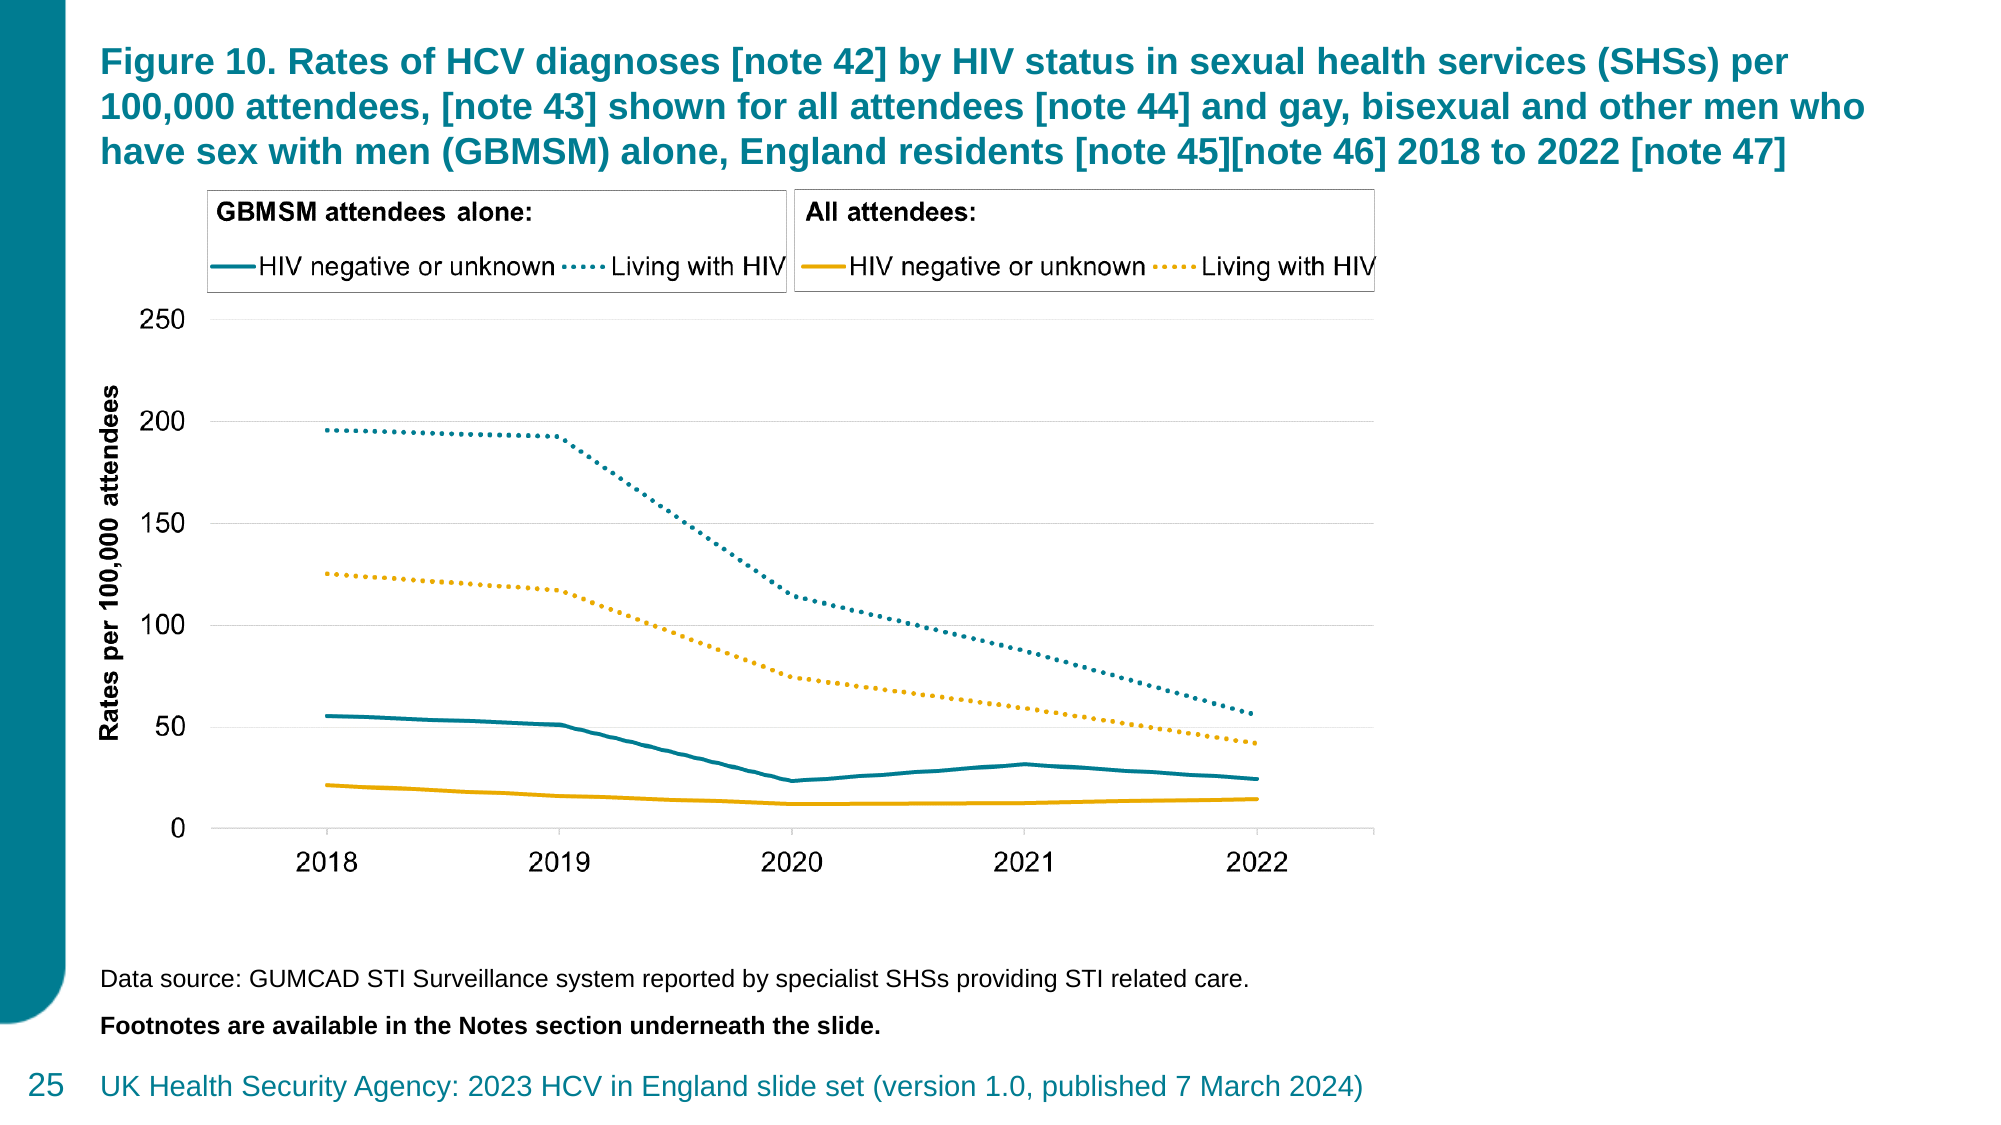

# Figure 10. Rates of HCV diagnoses [note 42] by HIV status in sexual health services (SHSs) per 100,000 attendees, [note 43] shown for all attendees [note 44] and gay, bisexual and other men who have sex with men (GBMSM) alone, England residents [note 45][note 46] 2018 to 2022 [note 47]
Data source: GUMCAD STI Surveillance system reported by specialist SHSs providing STI related care.
Footnotes are available in the Notes section underneath the slide.
UK Health Security Agency: 2023 HCV in England slide set (version 1.0, published 7 March 2024)
24